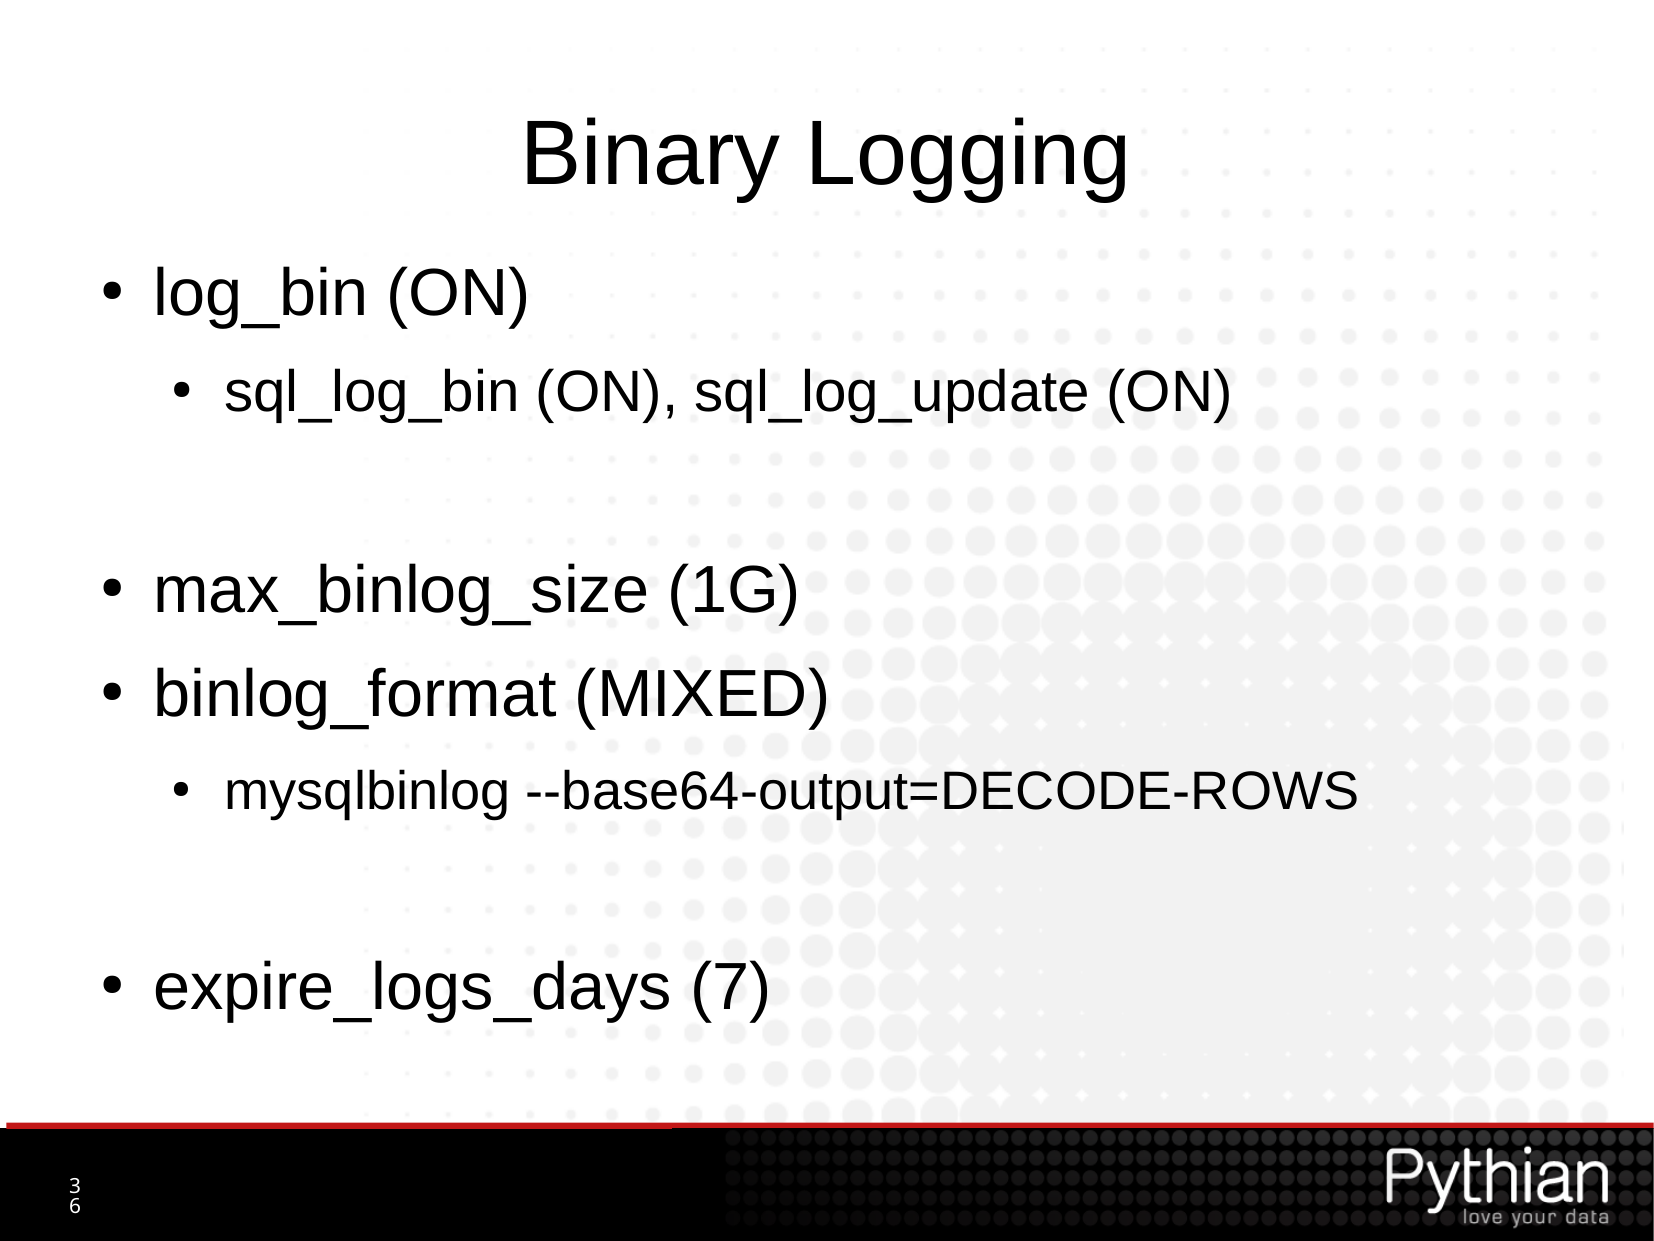

# Binary Logging
log_bin (ON)
sql_log_bin (ON), sql_log_update (ON)
max_binlog_size (1G)
binlog_format (MIXED)
mysqlbinlog --base64-output=DECODE-ROWS
expire_logs_days (7)